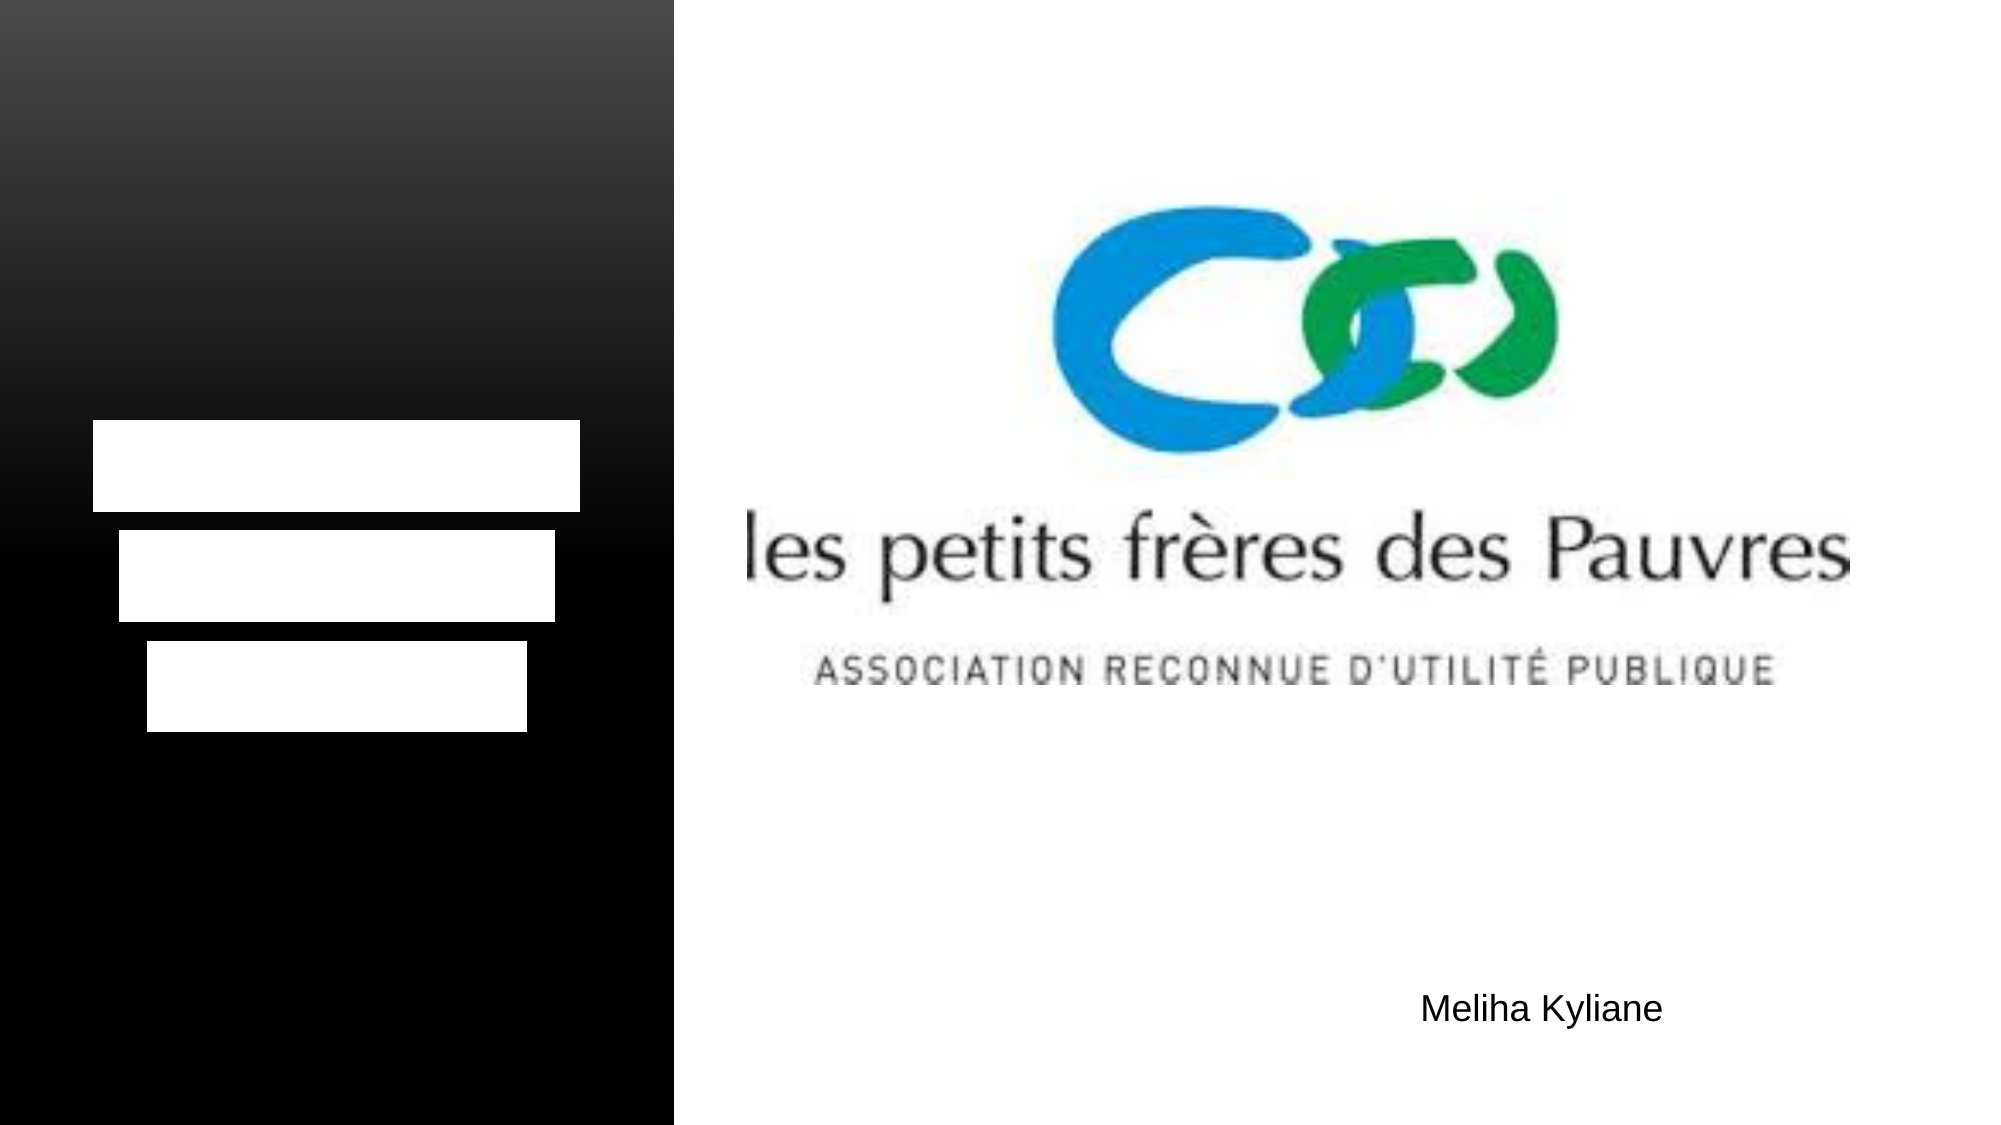

# 3) LES PETITS FRERES DES PAUVRES
Meliha Kyliane